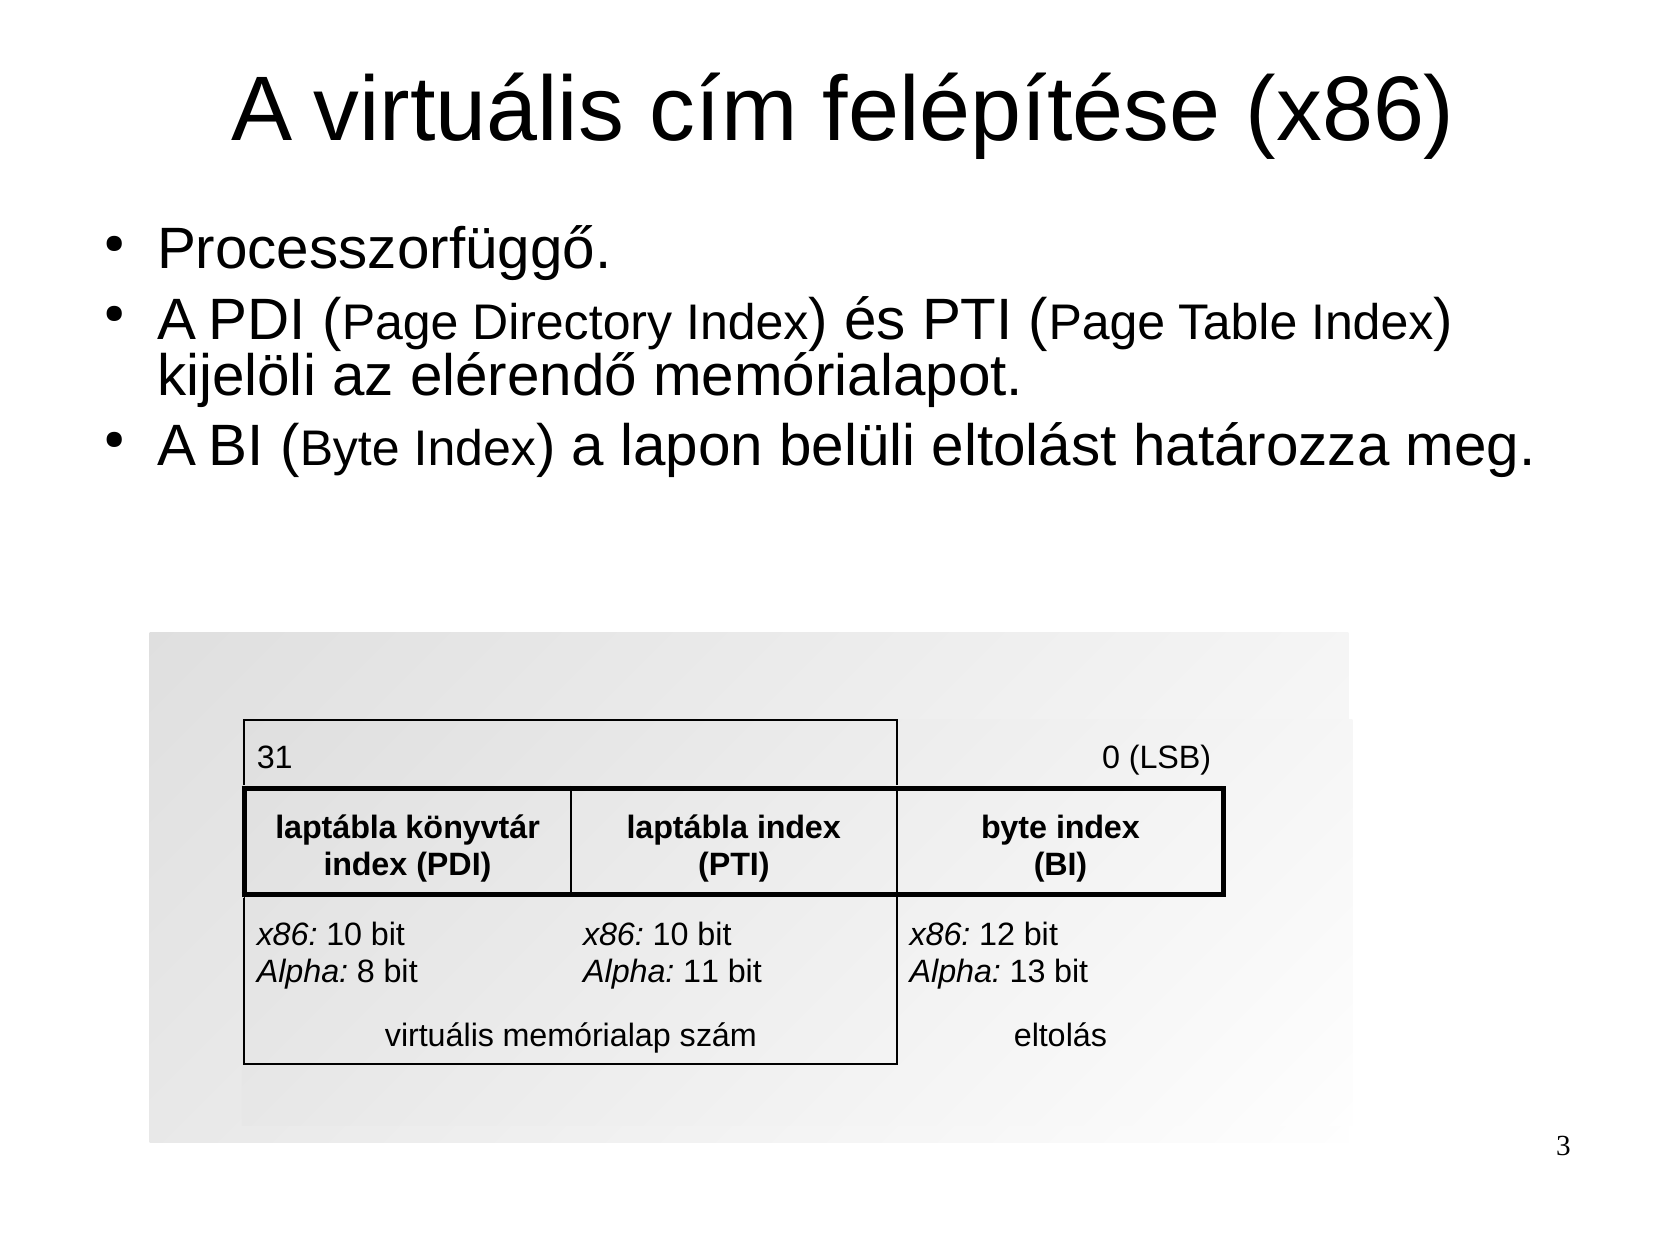

# A virtuális cím felépítése (x86)
Processzorfüggő.
A PDI (Page Directory Index) és PTI (Page Table Index) kijelöli az elérendő memórialapot.
A BI (Byte Index) a lapon belüli eltolást határozza meg.
3